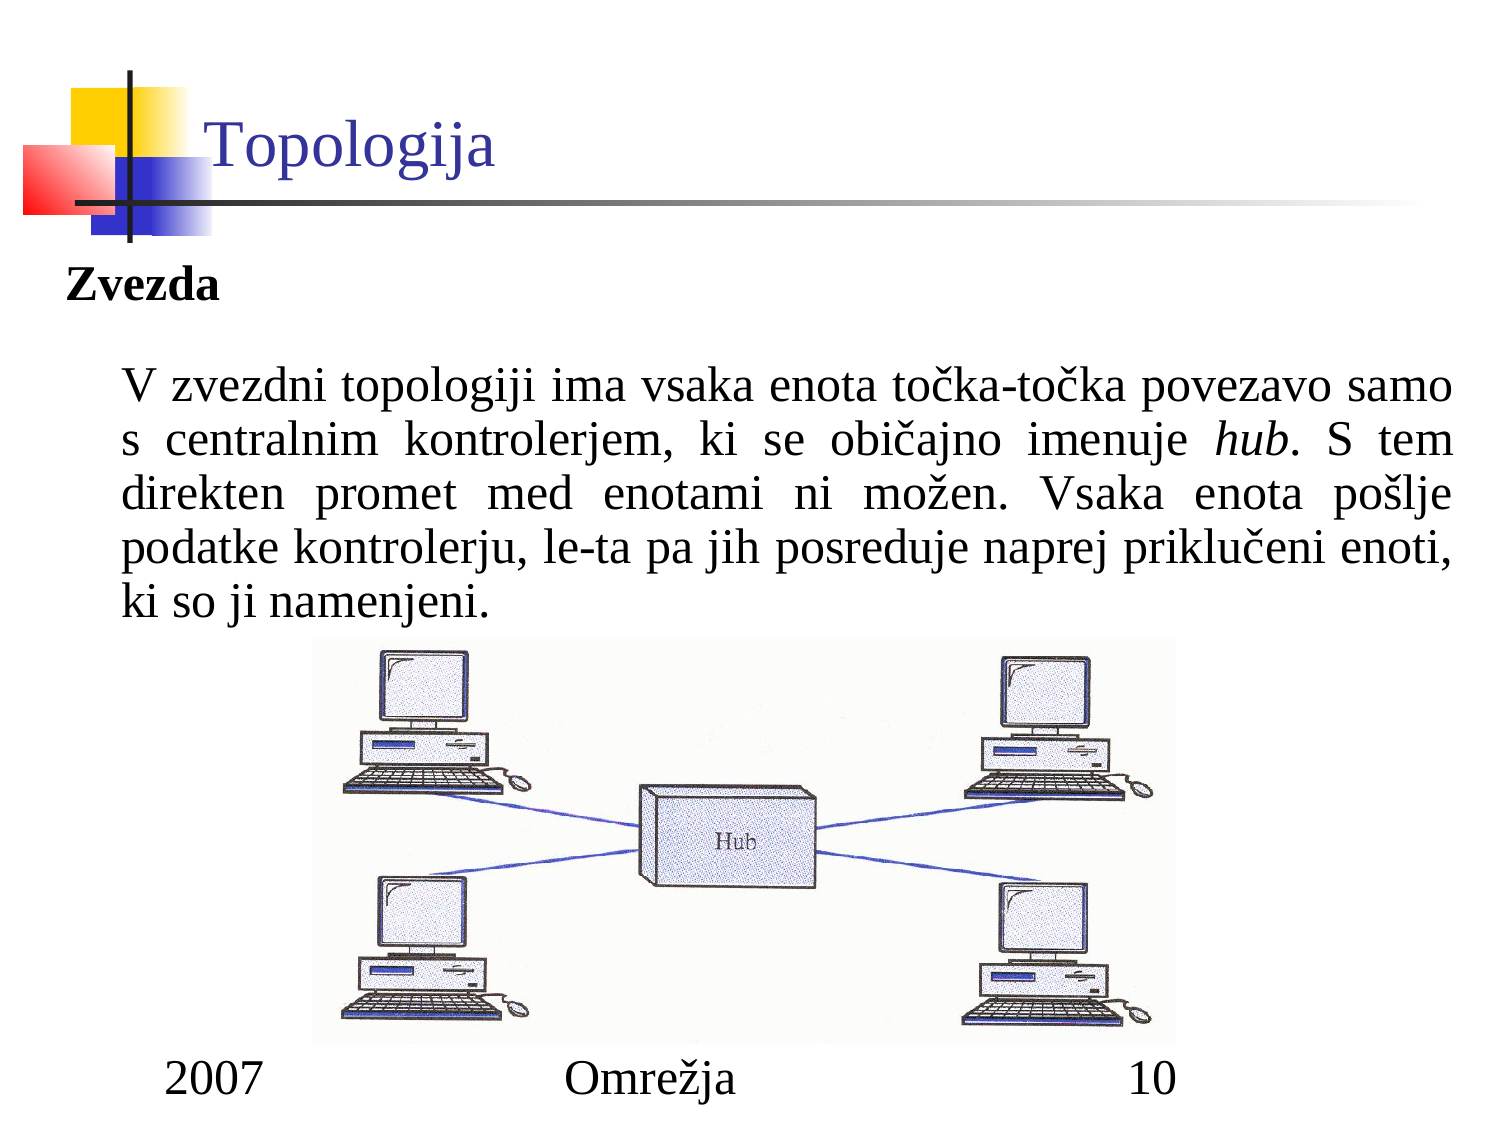

# Topologija
Zvezda
	V zvezdni topologiji ima vsaka enota točka-točka povezavo samo s centralnim kontrolerjem, ki se običajno imenuje hub. S tem direkten promet med enotami ni možen. Vsaka enota pošlje podatke kontrolerju, le-ta pa jih posreduje naprej priklučeni enoti, ki so ji namenjeni.
2007
Omrežja
10